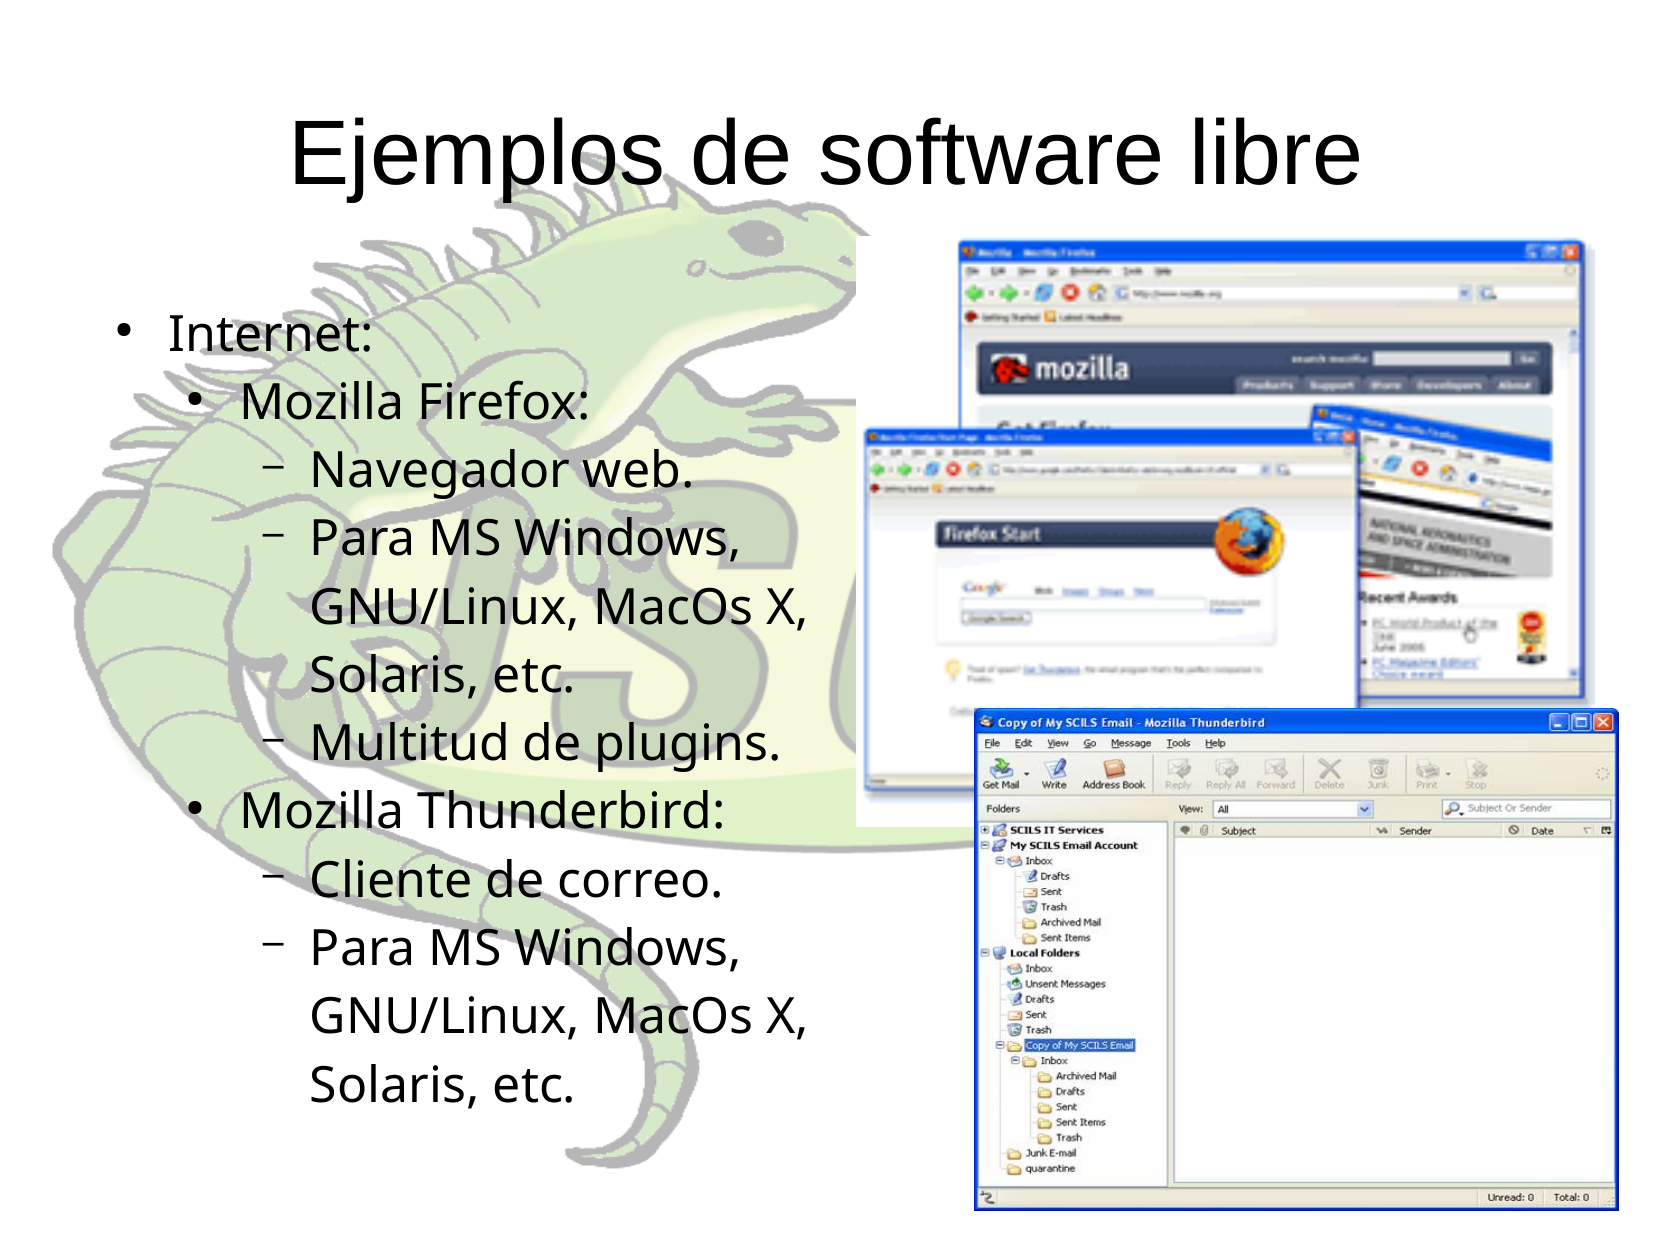

# Ejemplos de software libre
Internet:
Mozilla Firefox:
Navegador web.
Para MS Windows, GNU/Linux, MacOs X, Solaris, etc.
Multitud de plugins.
Mozilla Thunderbird:
Cliente de correo.
Para MS Windows, GNU/Linux, MacOs X, Solaris, etc.